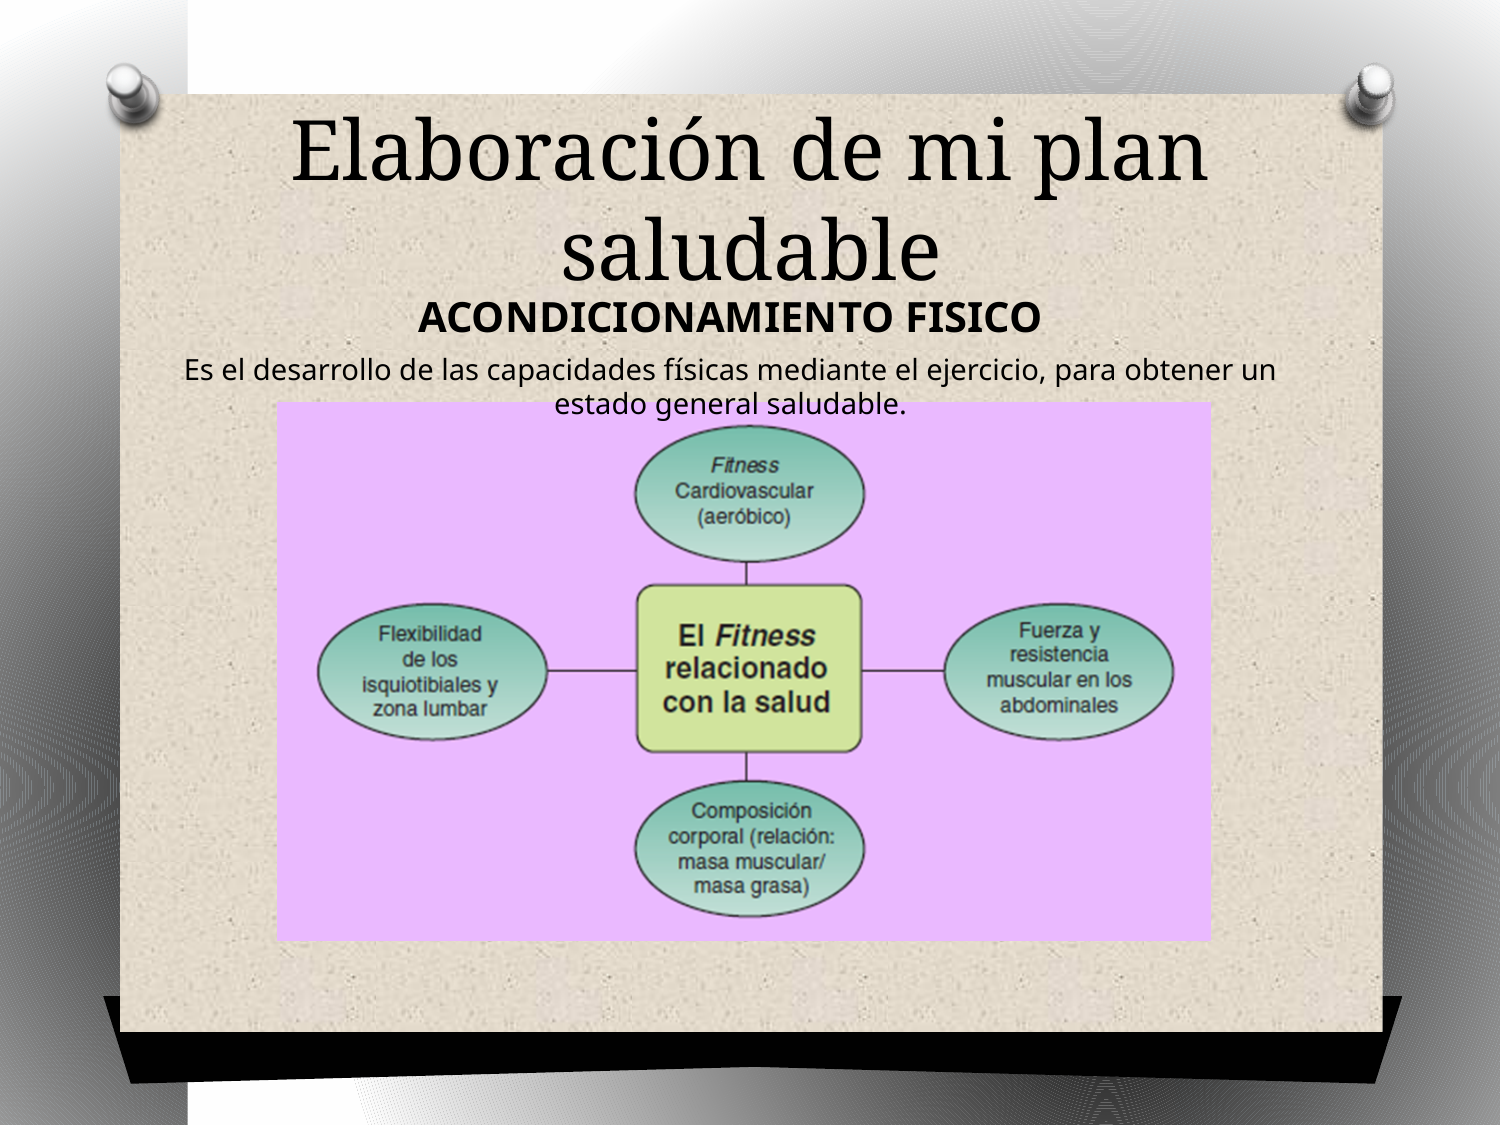

# Elaboración de mi plan saludable
ACONDICIONAMIENTO FISICO
Es el desarrollo de las capacidades físicas mediante el ejercicio, para obtener un estado general saludable.